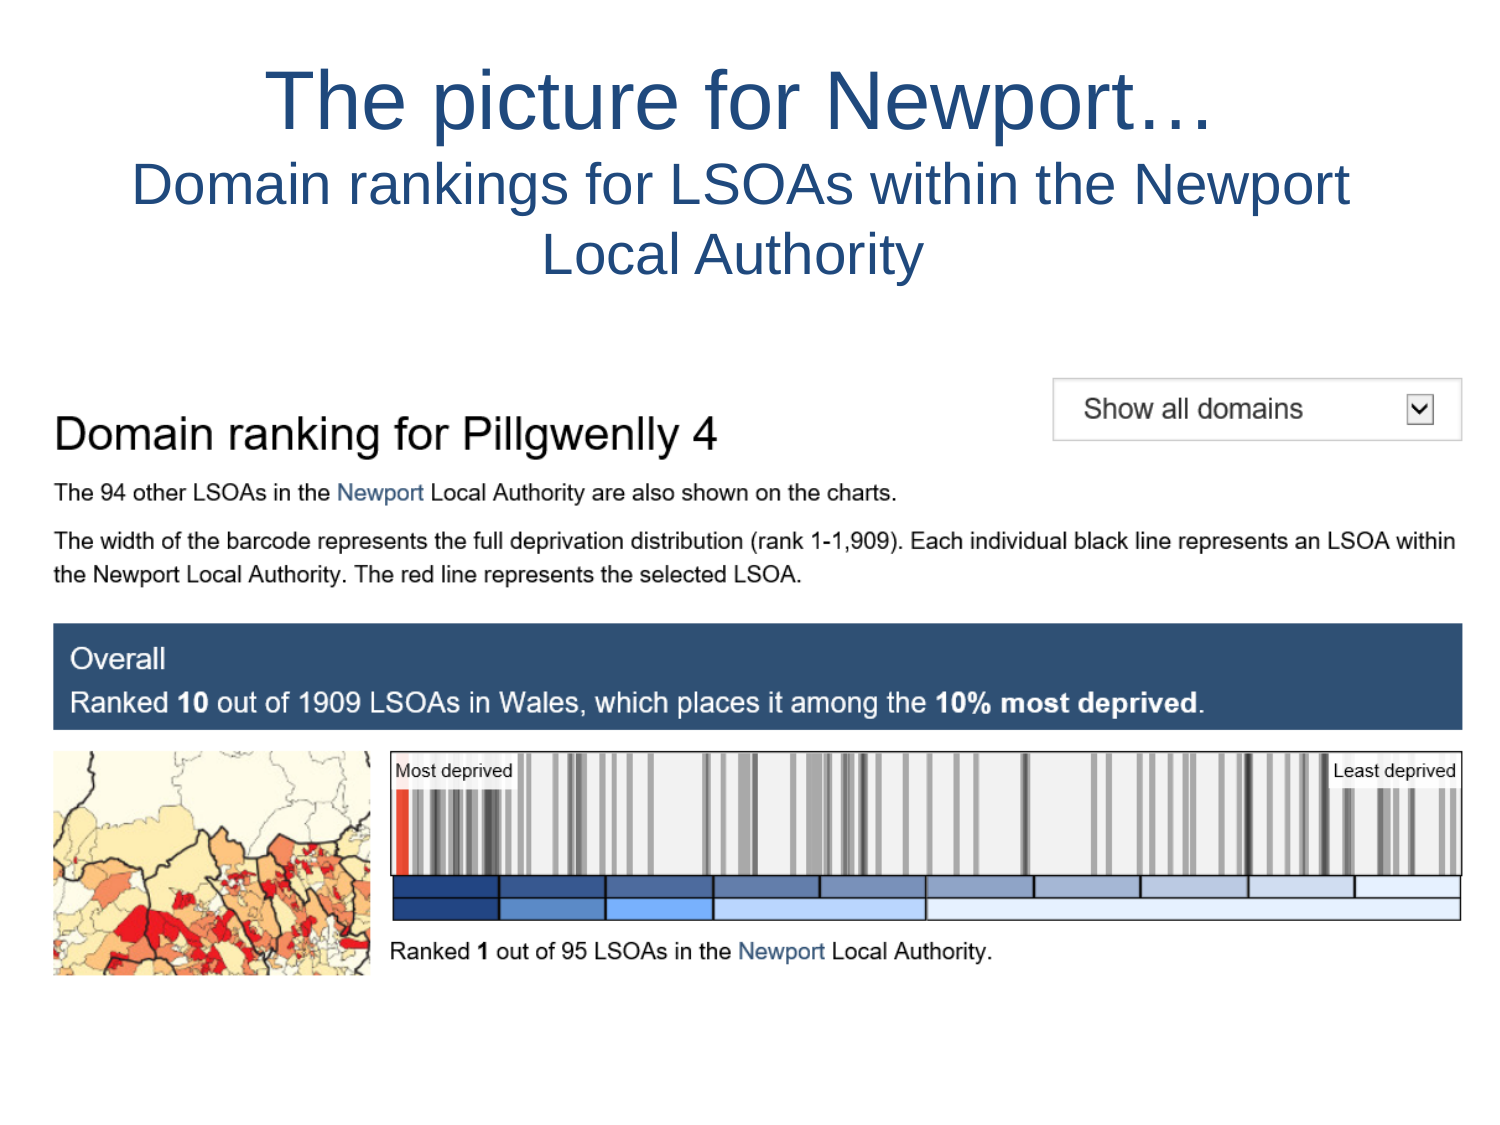

# The picture for Newport… Domain rankings for LSOAs within the Newport Local Authority